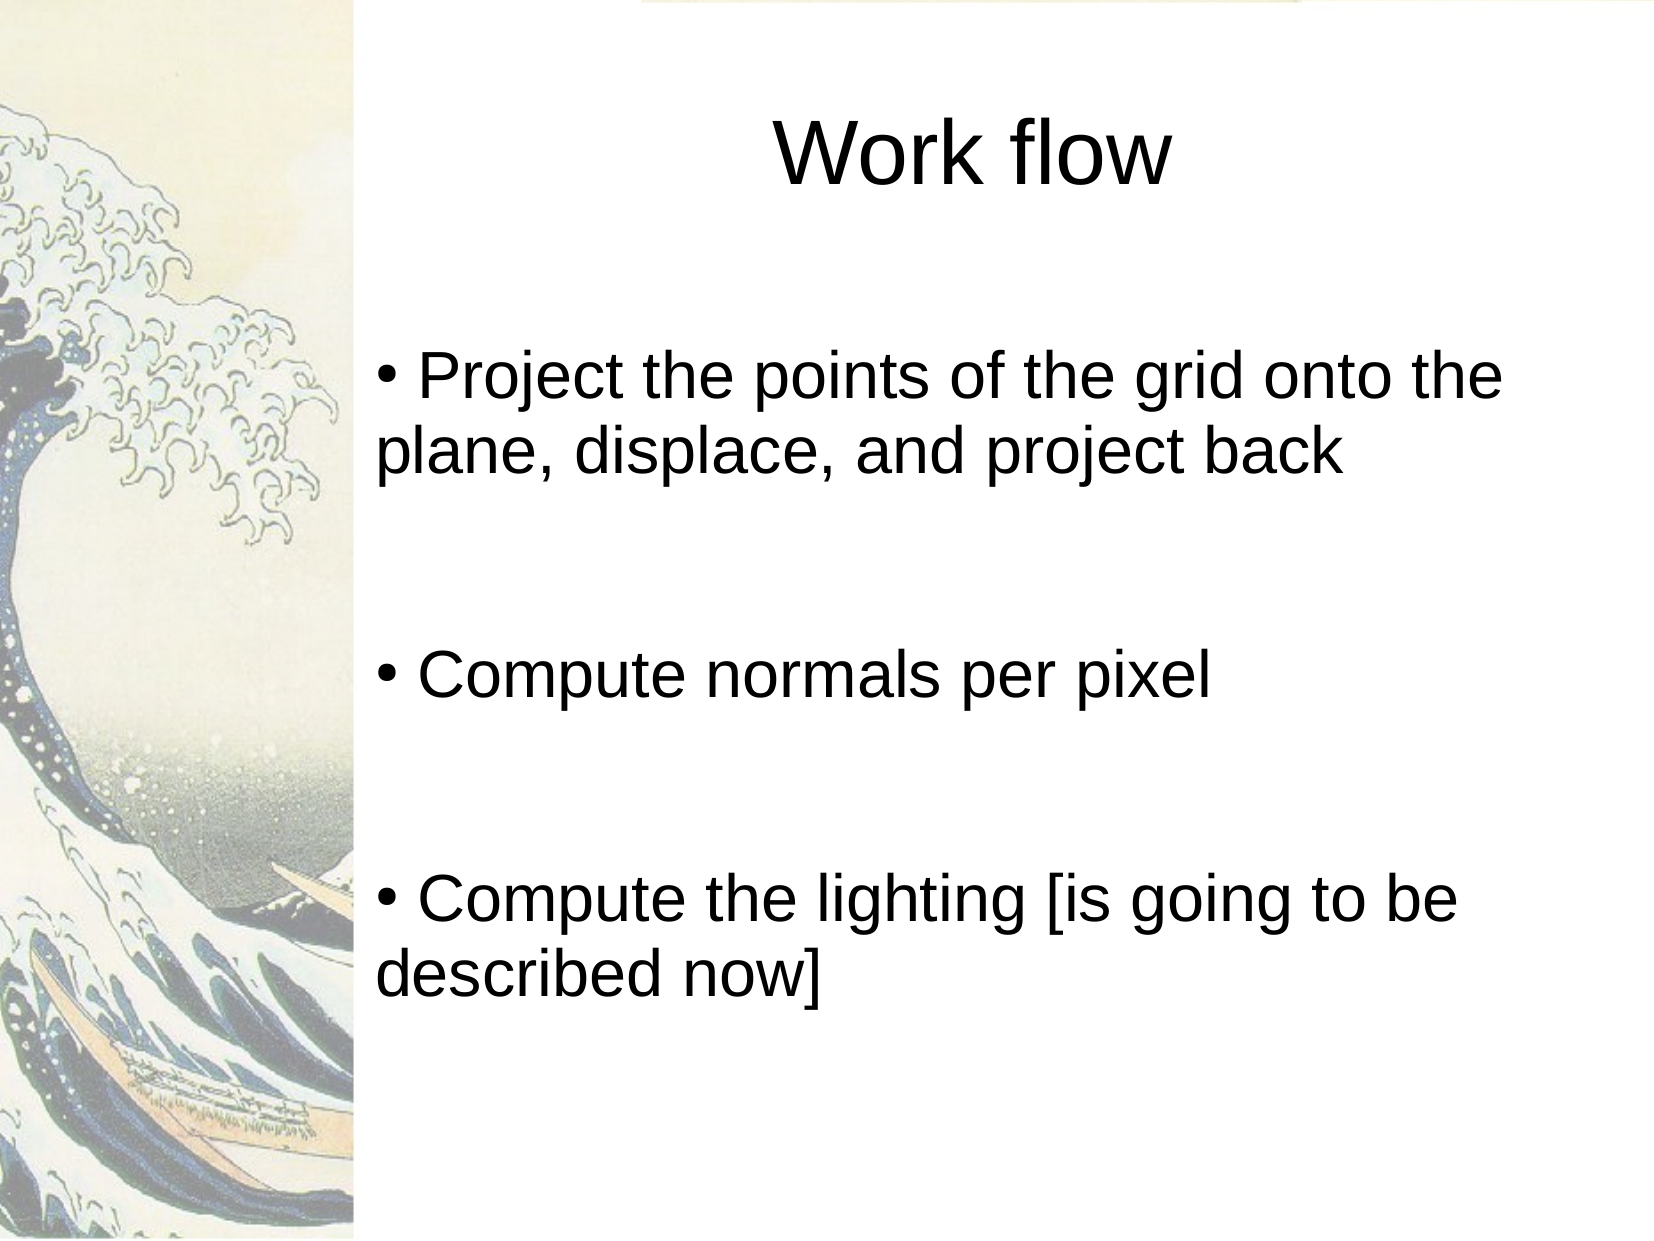

# Work flow
 Project the points of the grid onto the plane, displace, and project back
 Compute normals per pixel
 Compute the lighting [is going to be described now]